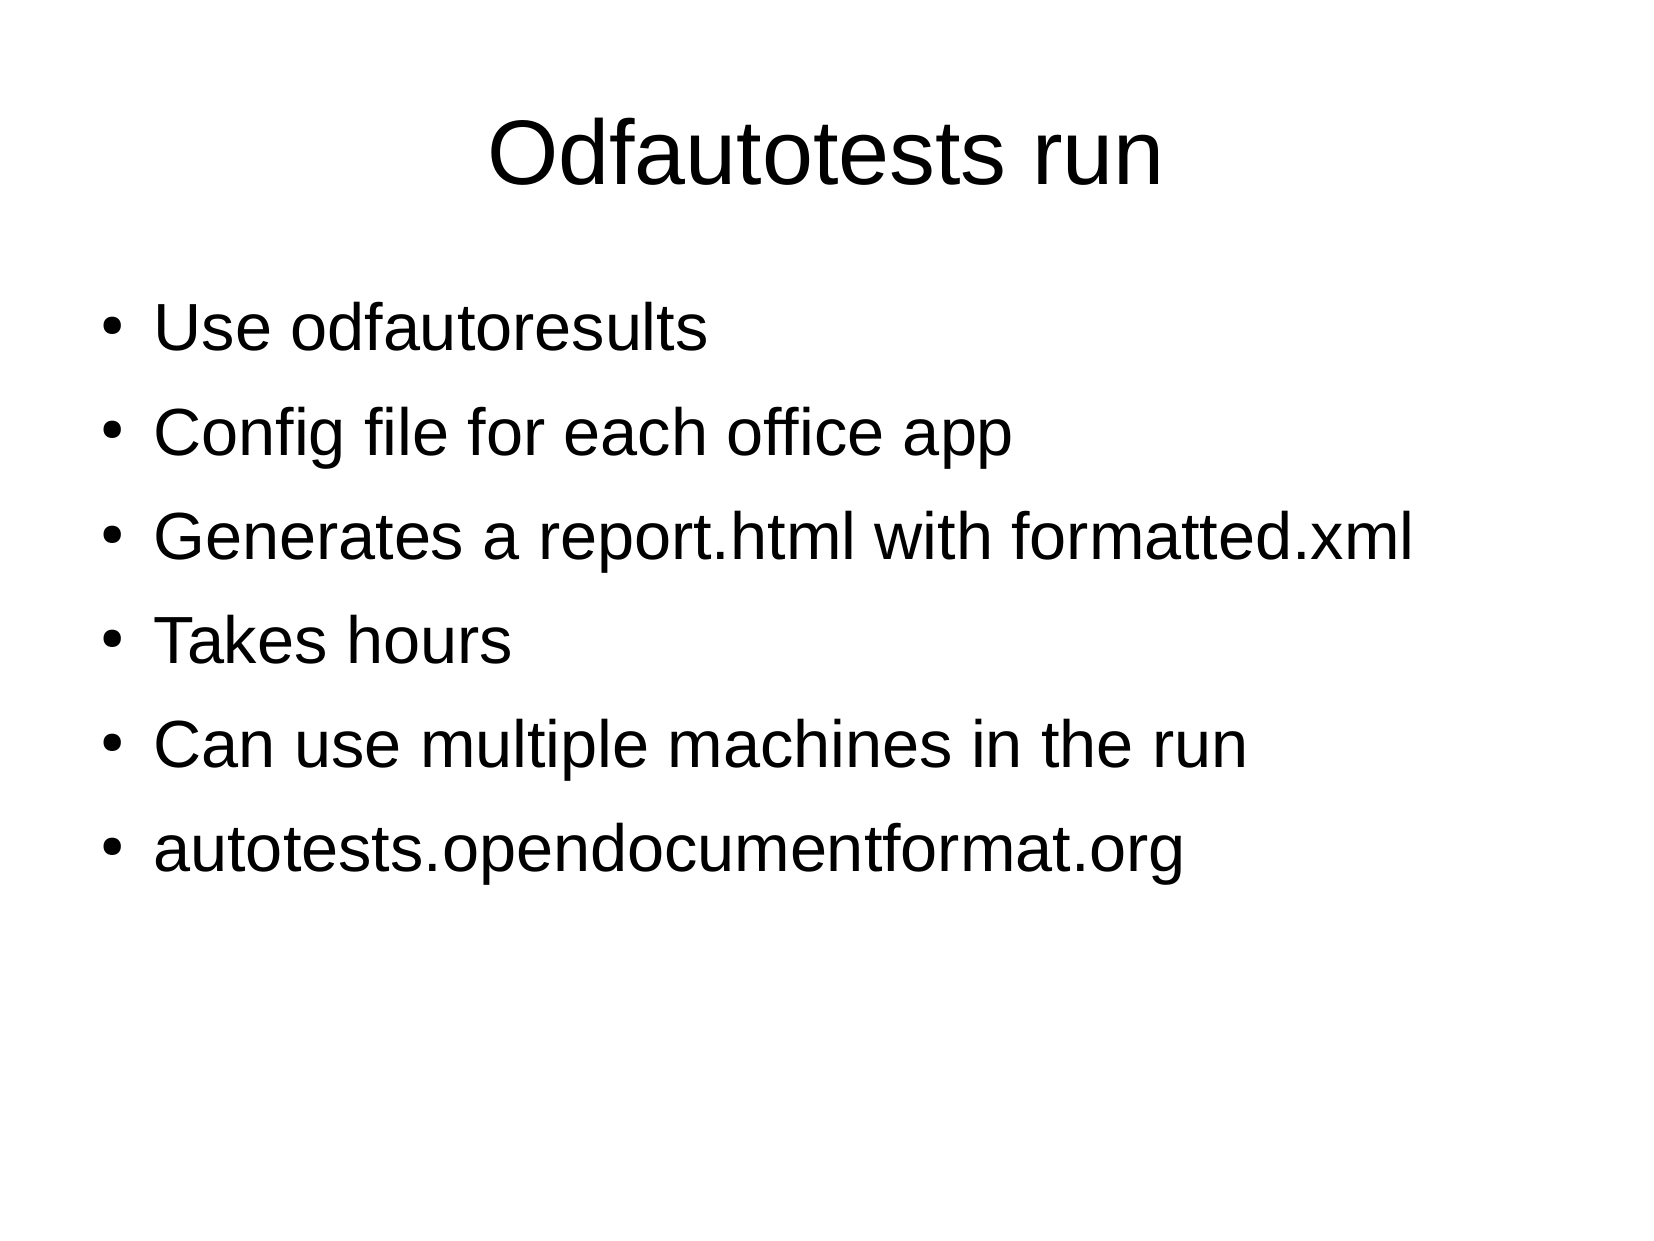

# Odfautotests run
Use odfautoresults
Config file for each office app
Generates a report.html with formatted.xml
Takes hours
Can use multiple machines in the run
autotests.opendocumentformat.org